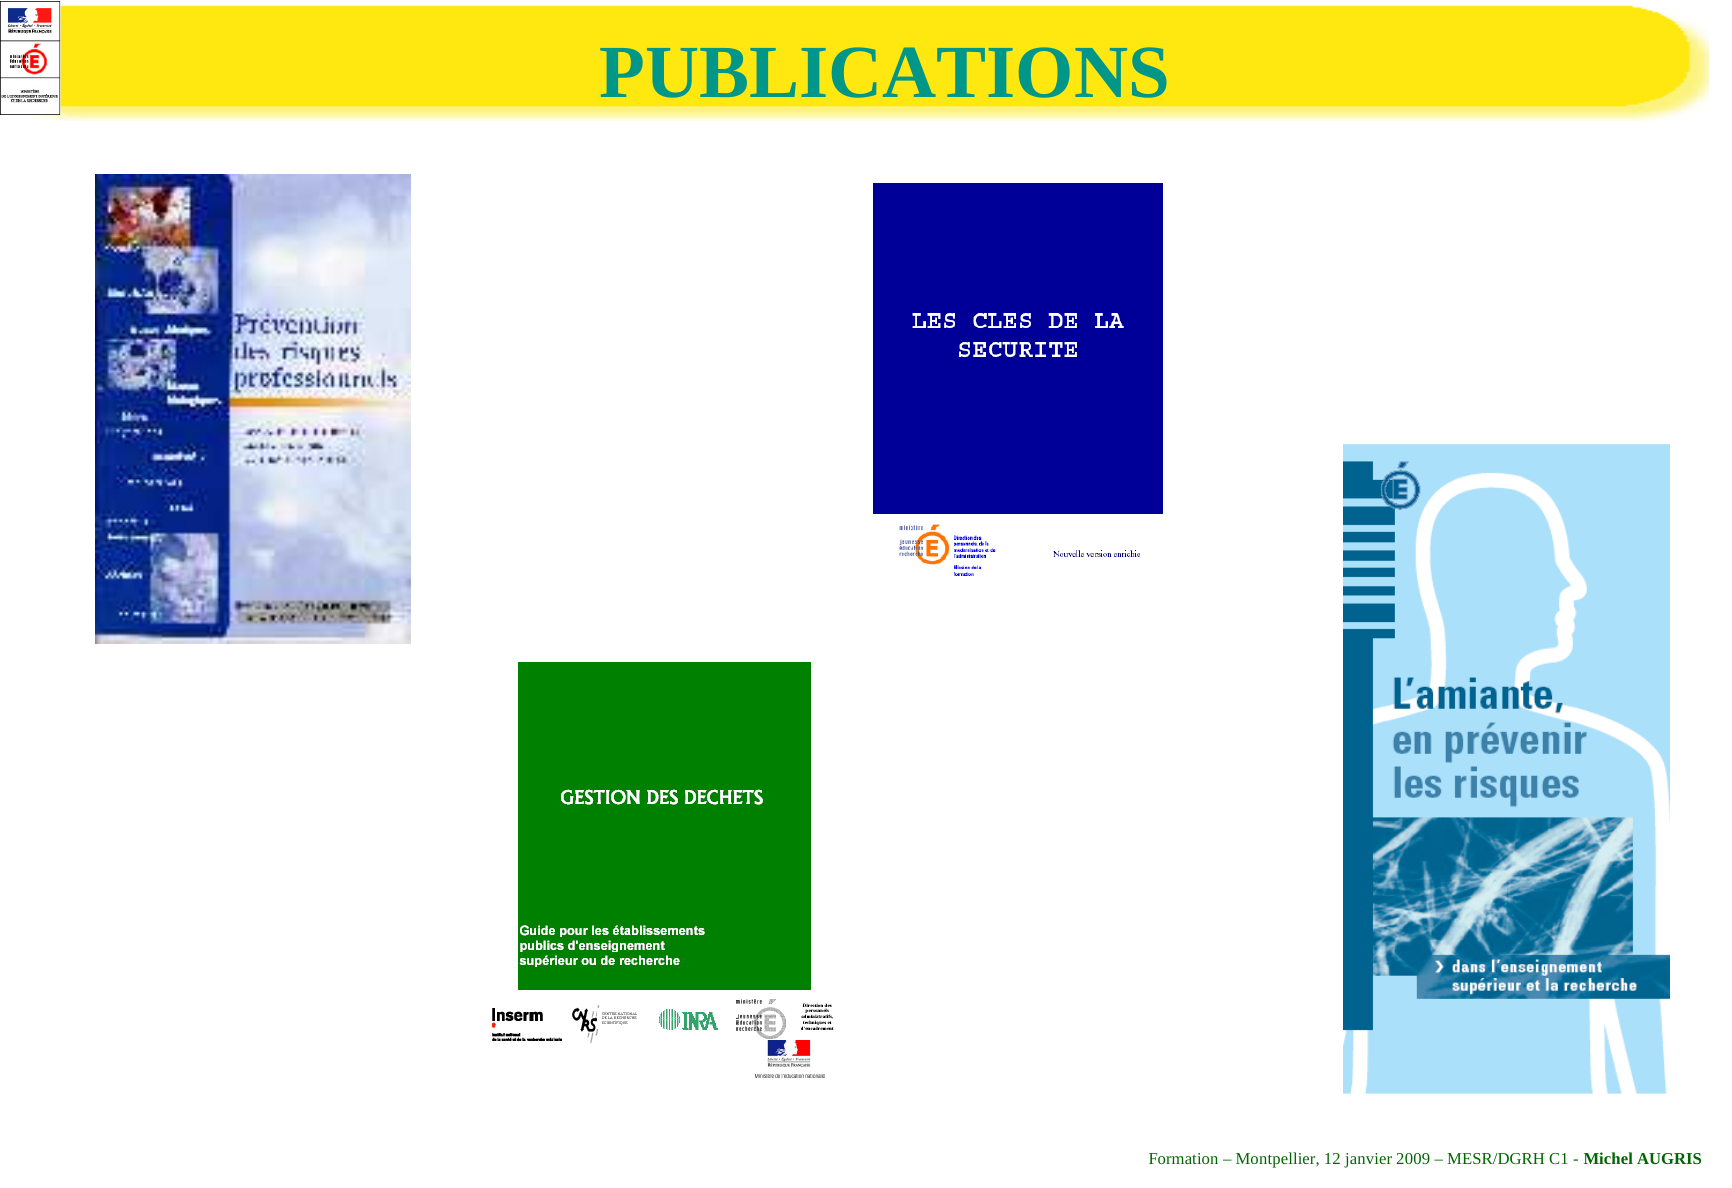

PUBLICATIONS
GESTION DES DECHETS
Guide pour les établissements
publics d'enseignement
supérieur ou de recherche